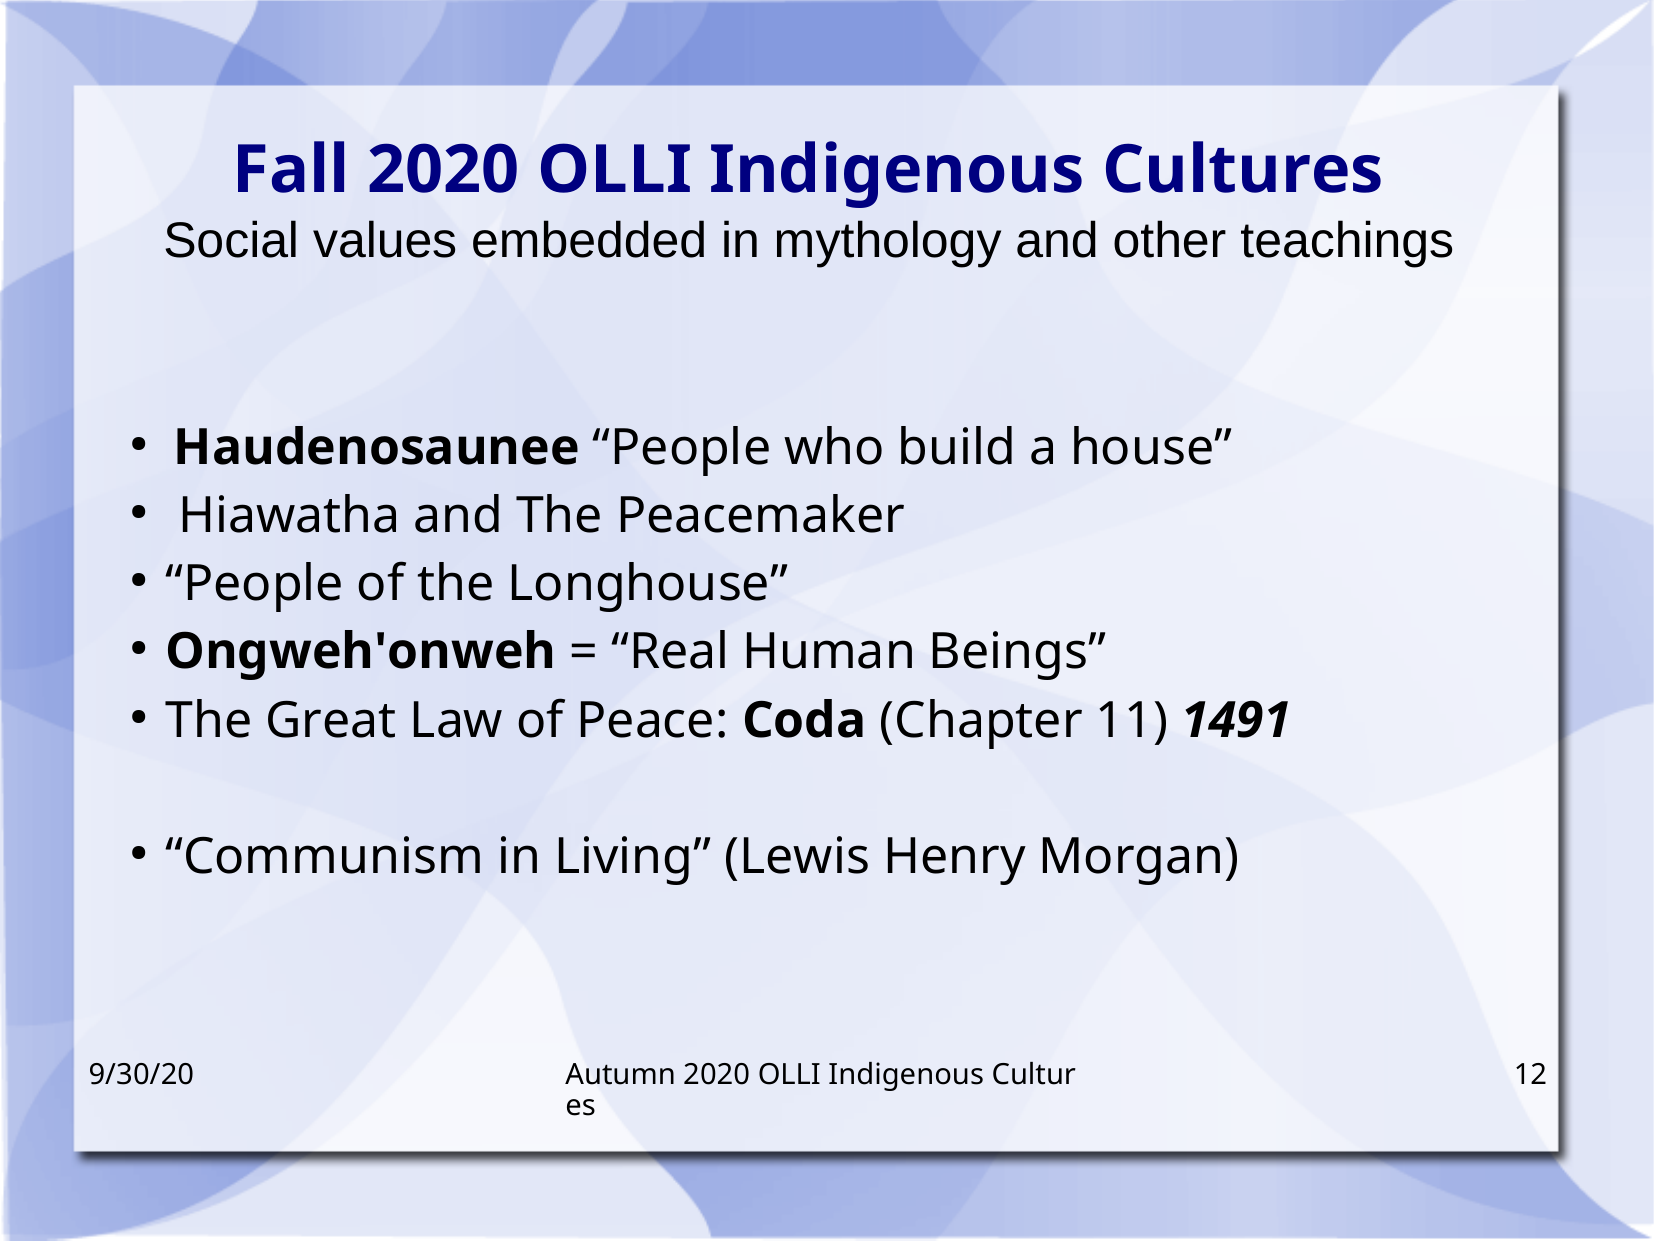

# Fall 2020 OLLI Indigenous Cultures Social values embedded in mythology and other teachings
 Haudenosaunee “People who build a house”
 Hiawatha and The Peacemaker
“People of the Longhouse”
Ongweh'onweh = “Real Human Beings”
The Great Law of Peace: Coda (Chapter 11) 1491
“Communism in Living” (Lewis Henry Morgan)
9/30/20
Autumn 2020 OLLI Indigenous Cultures
12